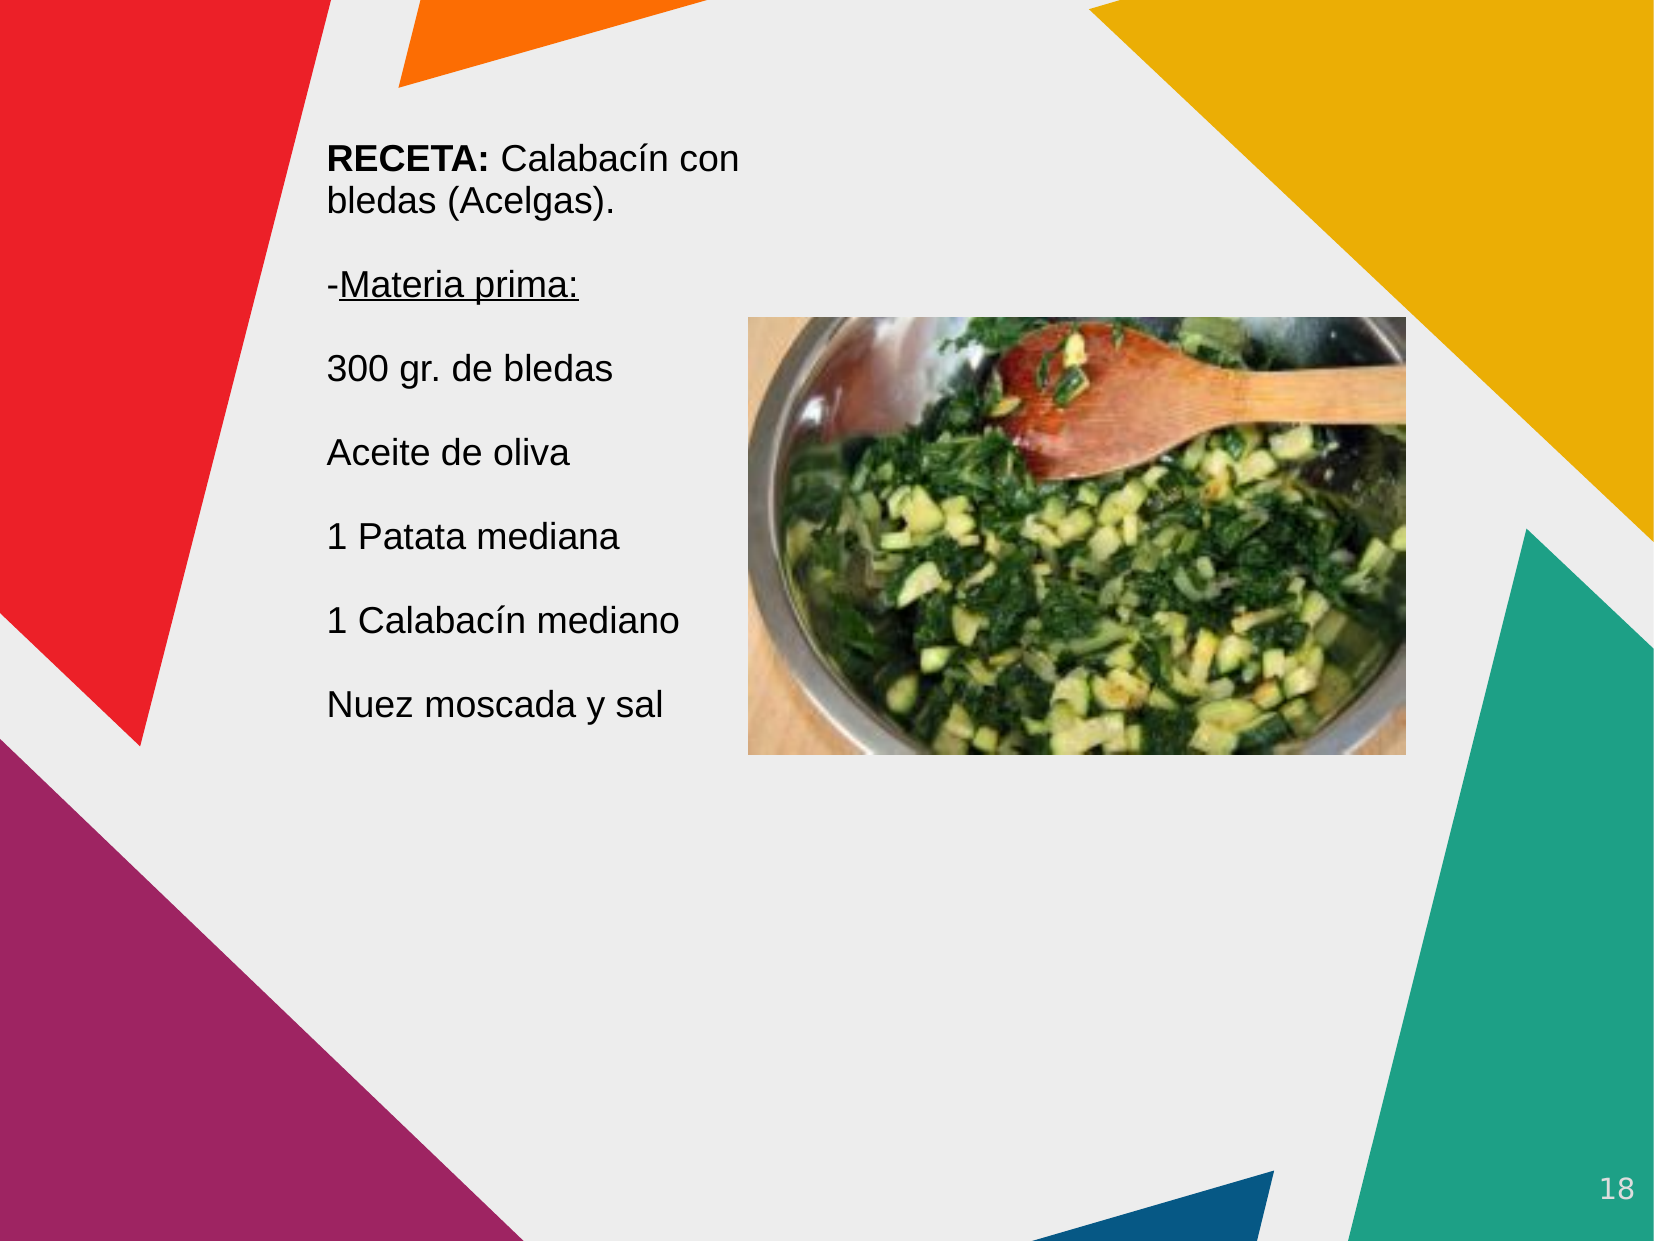

RECETA: Calabacín con bledas (Acelgas).
-Materia prima:
300 gr. de bledas
Aceite de oliva
1 Patata mediana
1 Calabacín mediano
Nuez moscada y sal
18